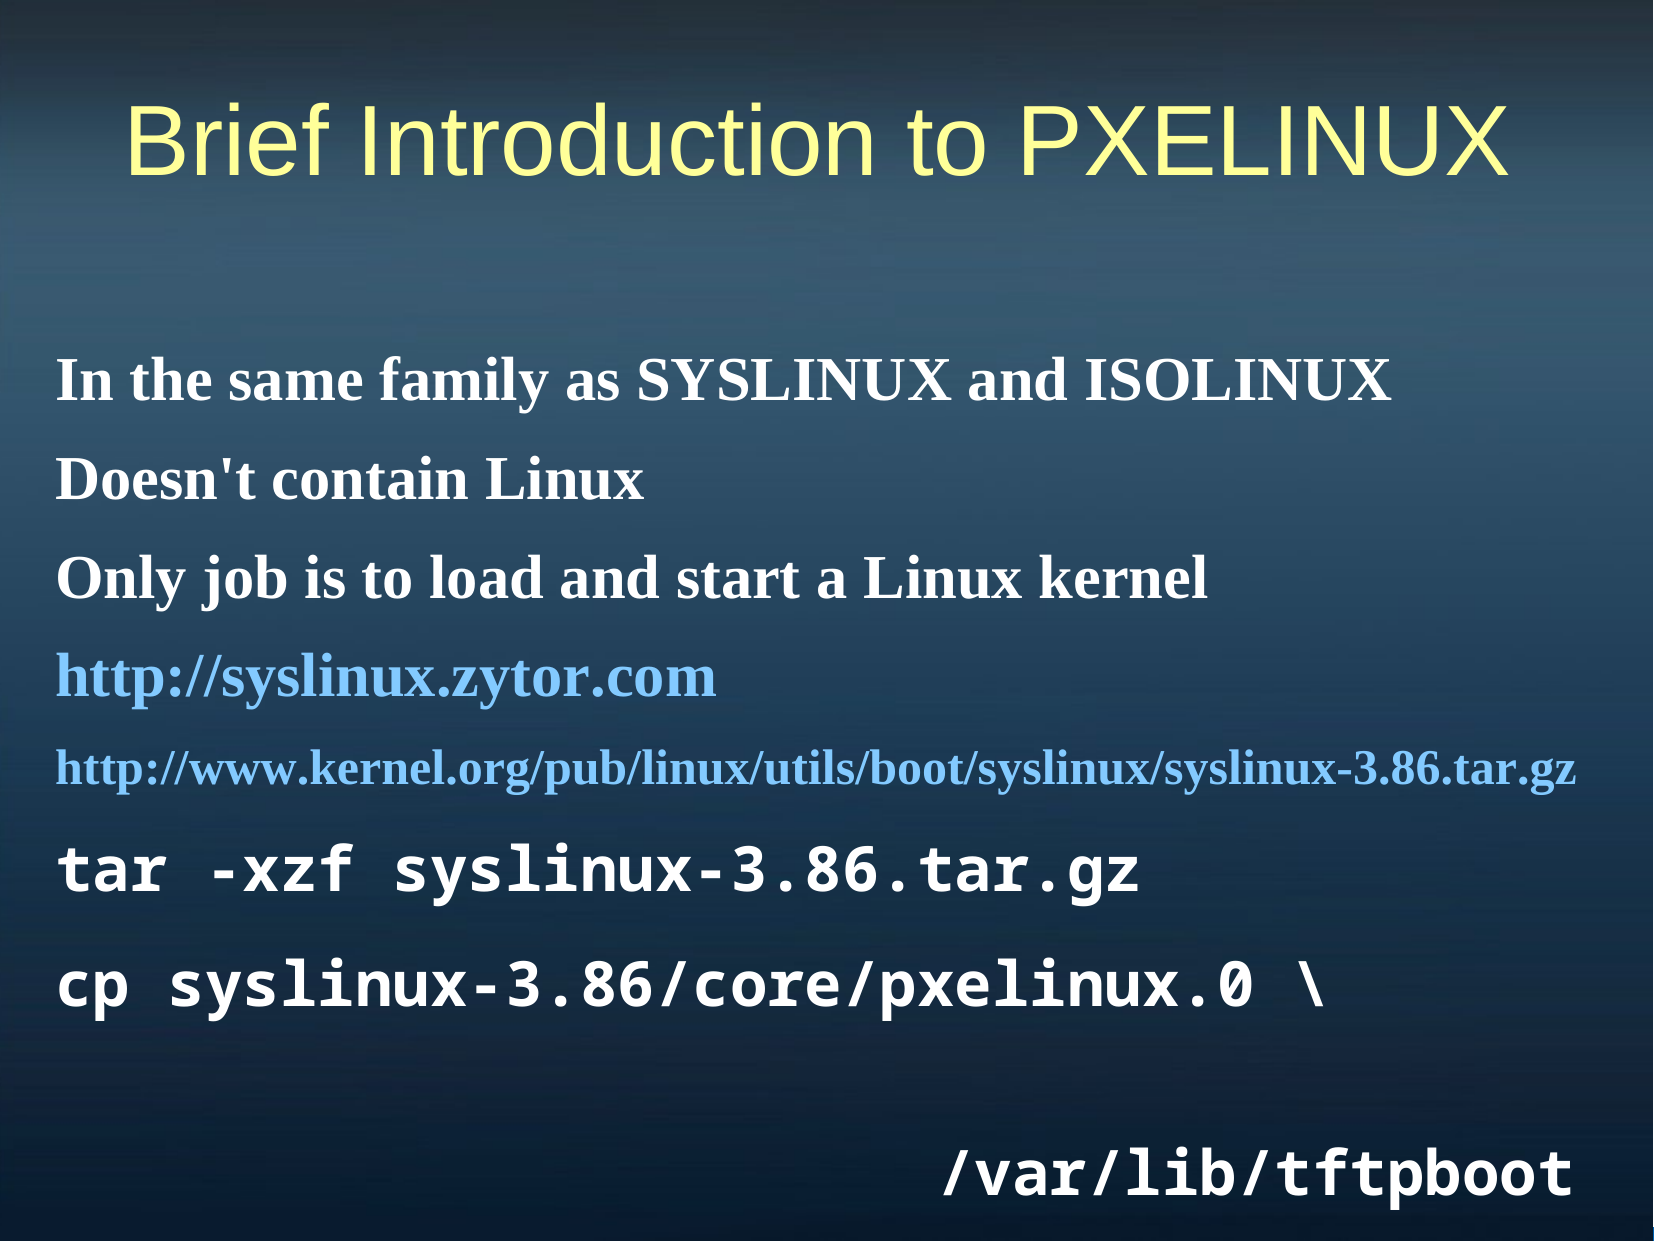

# Brief Introduction to PXELINUX
In the same family as SYSLINUX and ISOLINUX
Doesn't contain Linux
Only job is to load and start a Linux kernel
http://syslinux.zytor.com
http://www.kernel.org/pub/linux/utils/boot/syslinux/syslinux-3.86.tar.gz
tar -xzf syslinux-3.86.tar.gz
cp syslinux-3.86/core/pxelinux.0 \
/var/lib/tftpboot